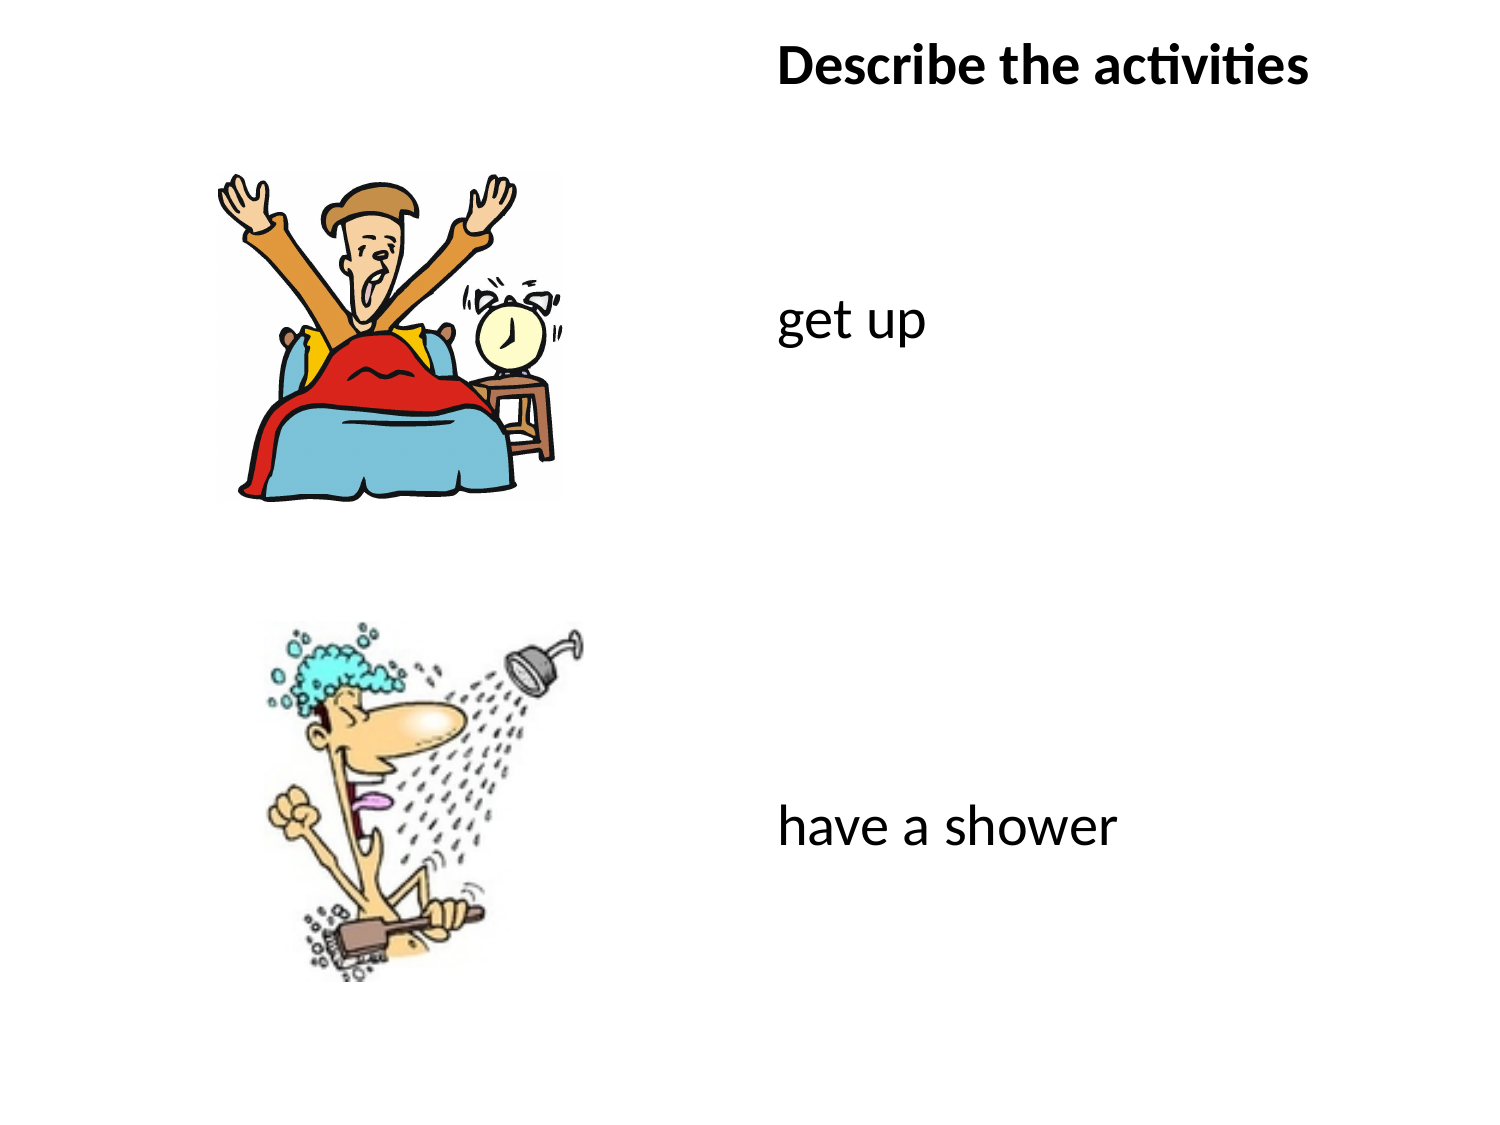

# Describe the activities
get up
have a shower